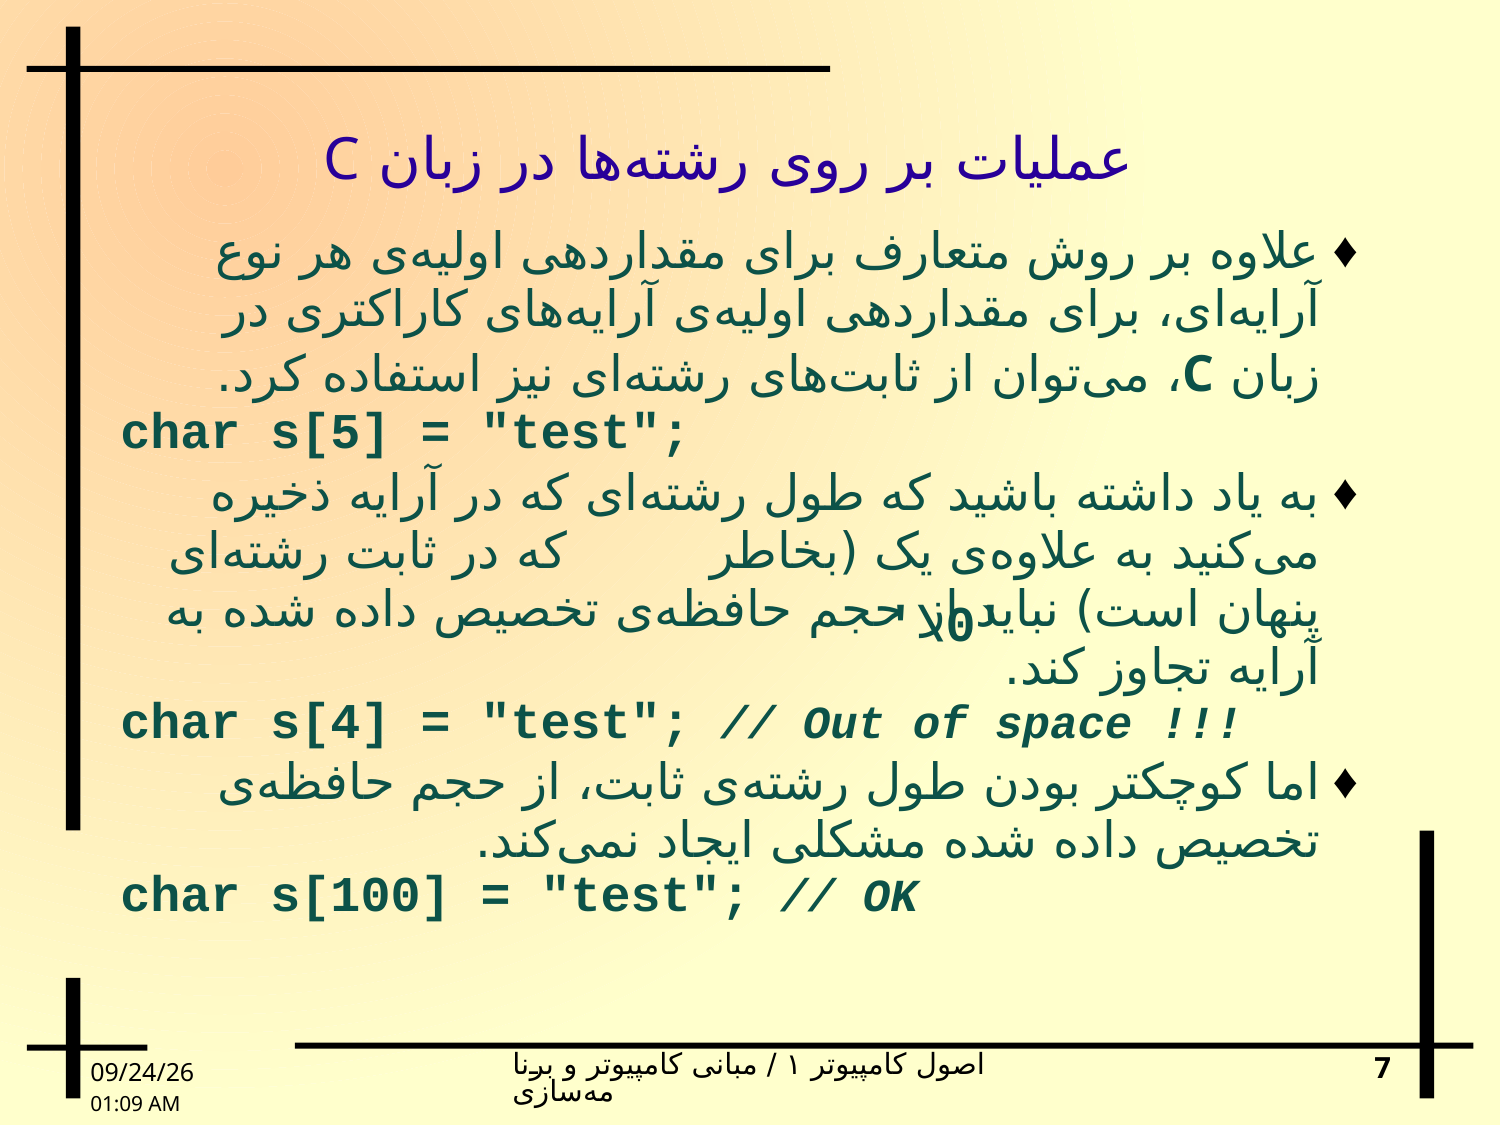

# عملیات بر روی رشته‌ها در زبان C
علاوه بر روش متعارف برای مقداردهی اولیه‌ی هر نوع آرایه‌ای، برای مقداردهی اولیه‌ی آرایه‌های کاراکتری در زبان C، می‌توان از ثابت‌های رشته‌ای نیز استفاده کرد.
char s[5] = "test";
به یاد داشته باشید که طول رشته‌ای که در آرایه ذخیره می‌کنید به علاوه‌ی یک (بخاطر که در ثابت رشته‌ای پنهان است) نباید از حجم حافظه‌ی تخصیص داده شده به آرایه تجاوز کند.
char s[4] = "test"; // Out of space !!!
اما کوچکتر بودن طول رشته‌ی ثابت، از حجم حافظه‌ی تخصیص داده شده مشکلی ایجاد نمی‌کند.
char s[100] = "test"; // OK
'\0'
اصول کامپیوتر ۱ / مبانی کامپیوتر و برنامه‌سازی
7